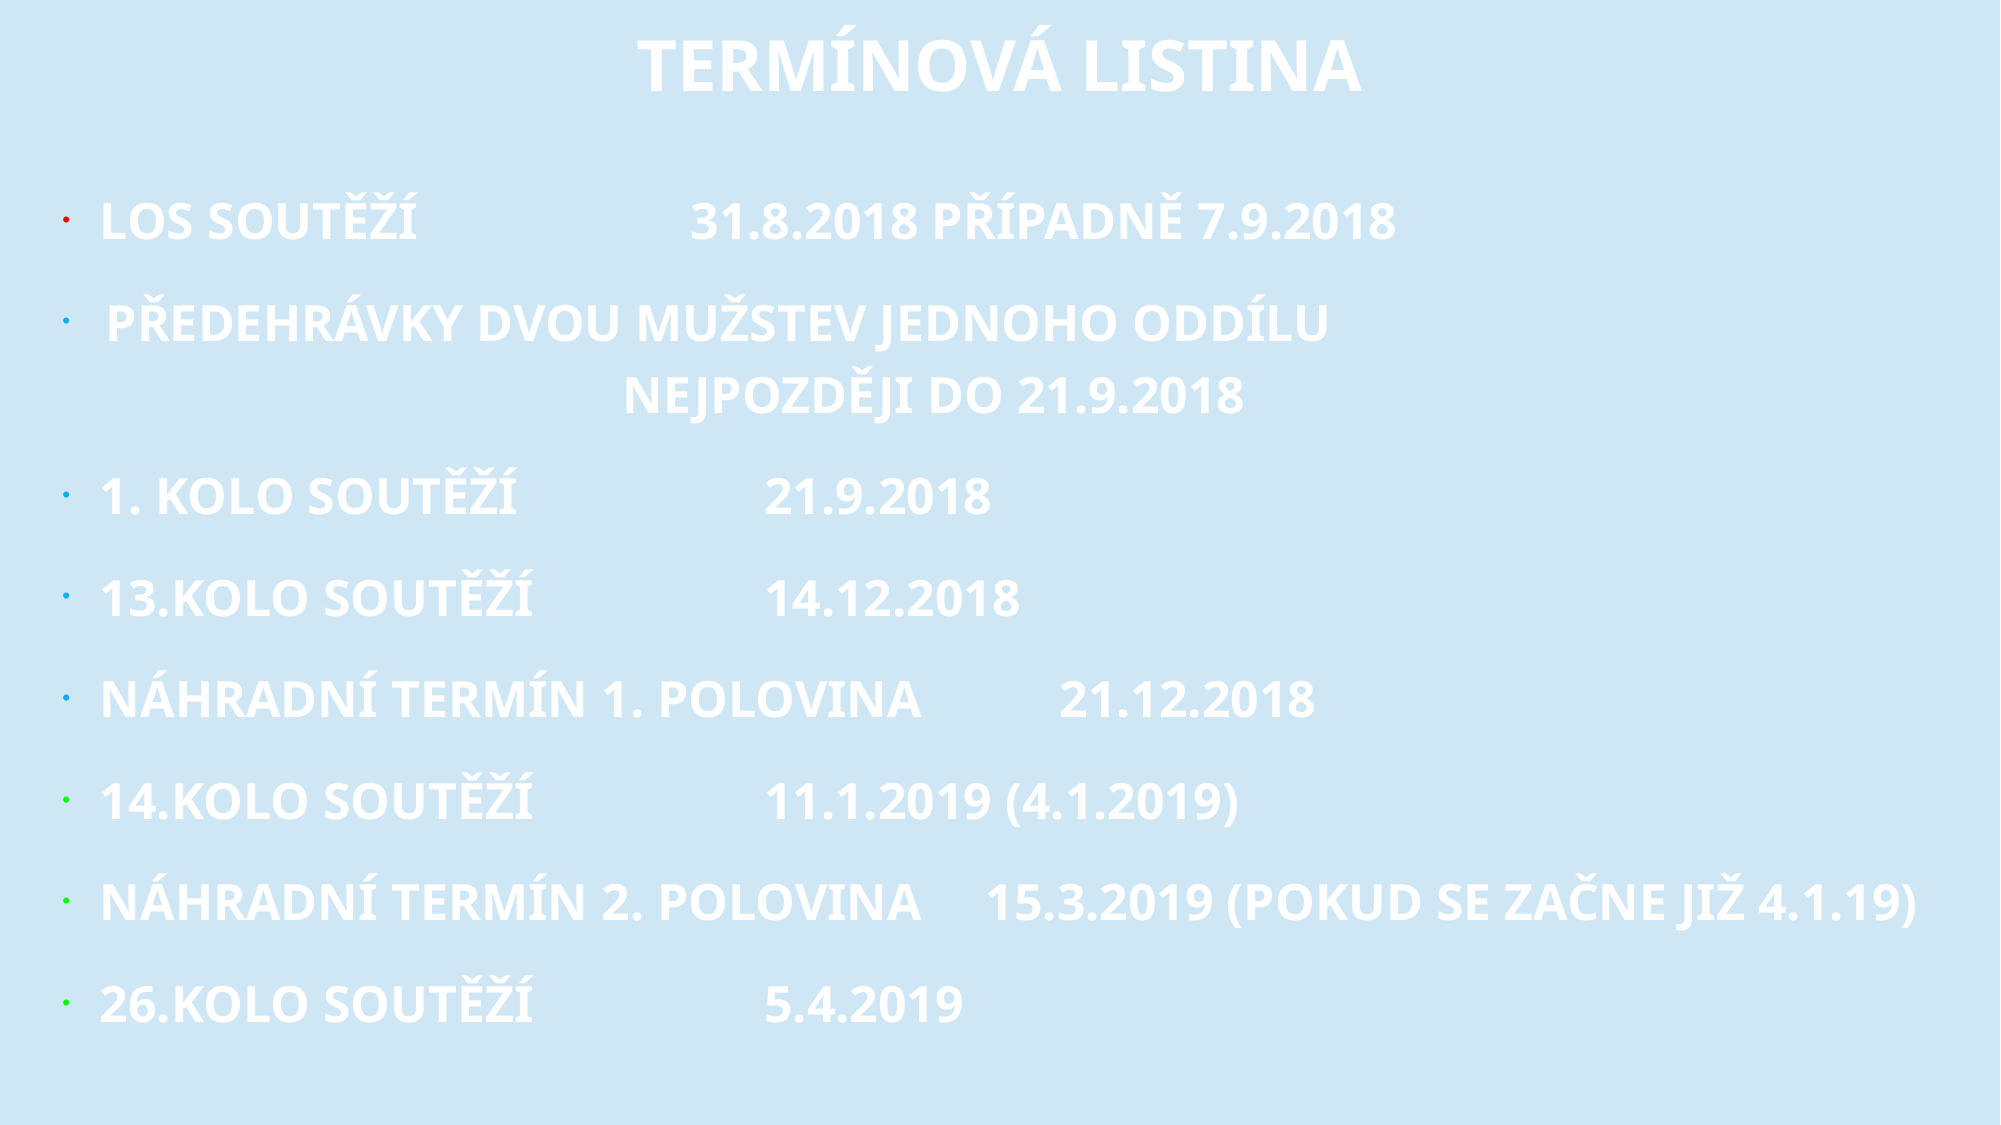

# TERMÍNOVÁ LISTINA
LOS SOUTĚŽÍ				31.8.2018 PŘÍPADNĚ 7.9.2018
PŘEDEHRÁVKY DVOU MUŽSTEV JEDNOHO ODDÍLU
							NEJPOZDĚJI DO 21.9.2018
1. KOLO SOUTĚŽÍ				21.9.2018
13.KOLO SOUTĚŽÍ				14.12.2018
NÁHRADNÍ TERMÍN 1. POLOVINA		21.12.2018
14.KOLO SOUTĚŽÍ				11.1.2019 (4.1.2019)
NÁHRADNÍ TERMÍN 2. POLOVINA	15.3.2019 (POKUD SE ZAČNE JIŽ 4.1.19)
26.KOLO SOUTĚŽÍ				5.4.2019